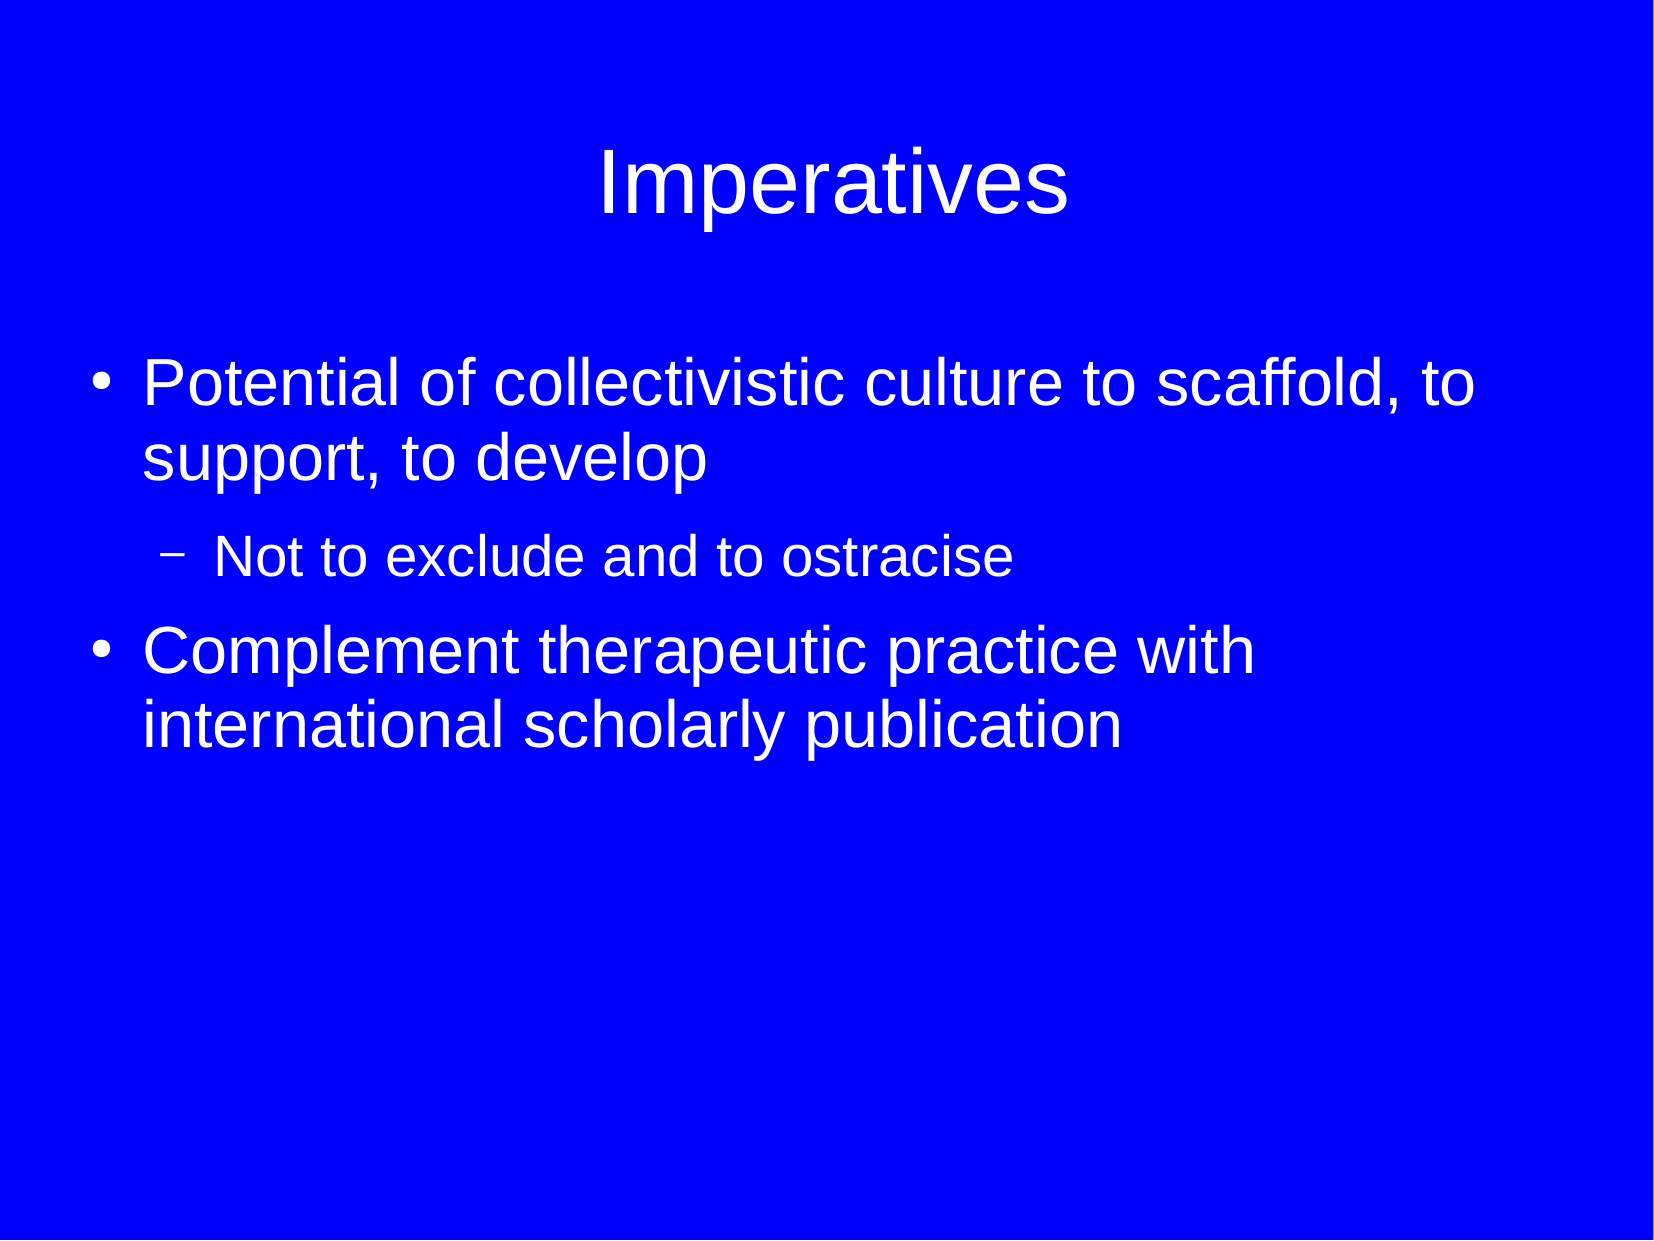

# Imperatives
Potential of collectivistic culture to scaffold, to support, to develop
Not to exclude and to ostracise
Complement therapeutic practice with international scholarly publication